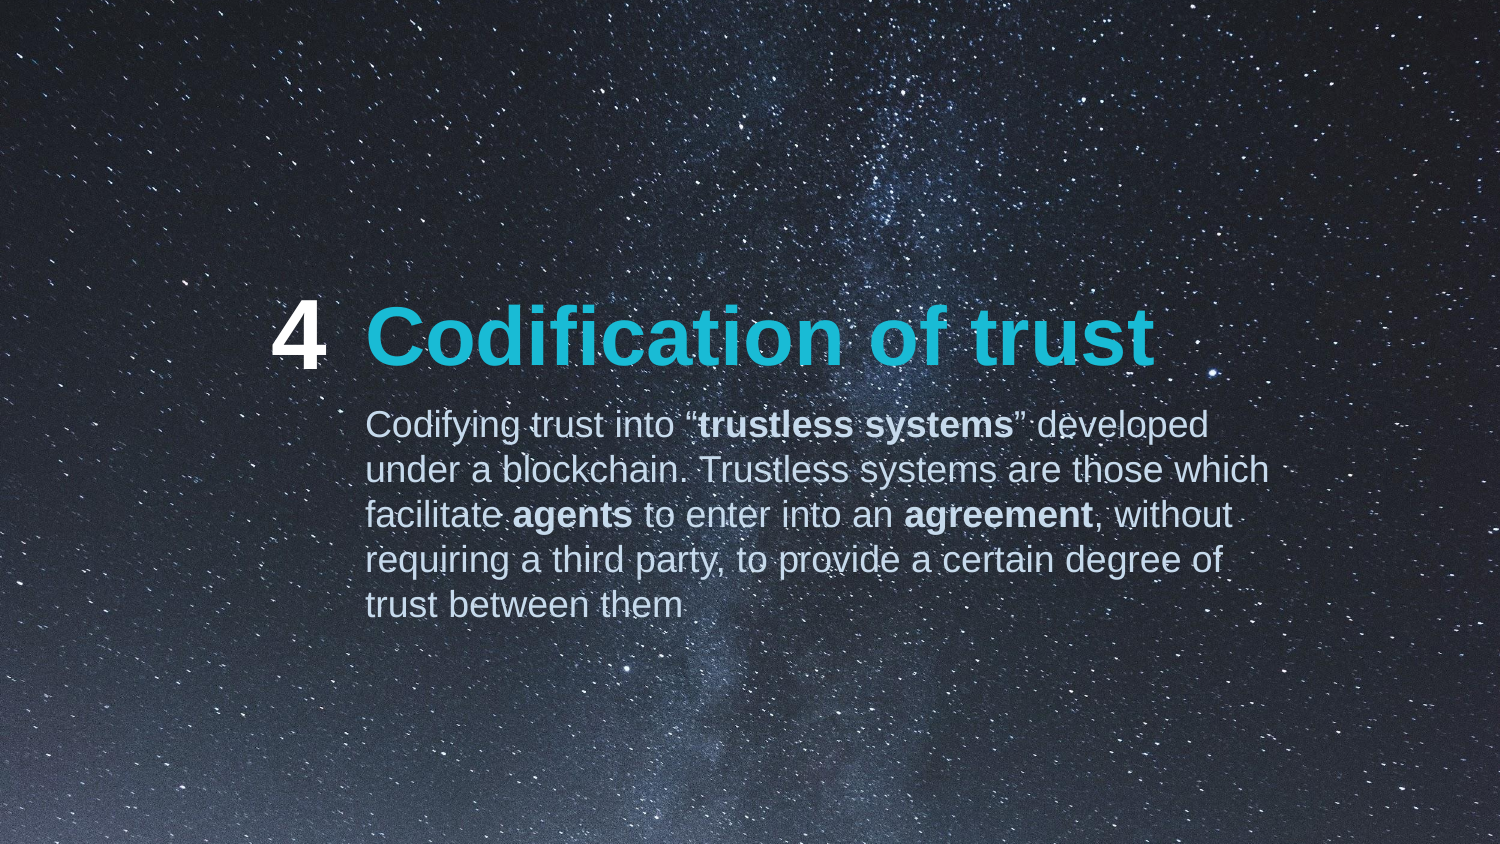

4
# Codification of trust
Codifying trust into “trustless systems” developed under a blockchain. Trustless systems are those which facilitate agents to enter into an agreement, without requiring a third party, to provide a certain degree of trust between them